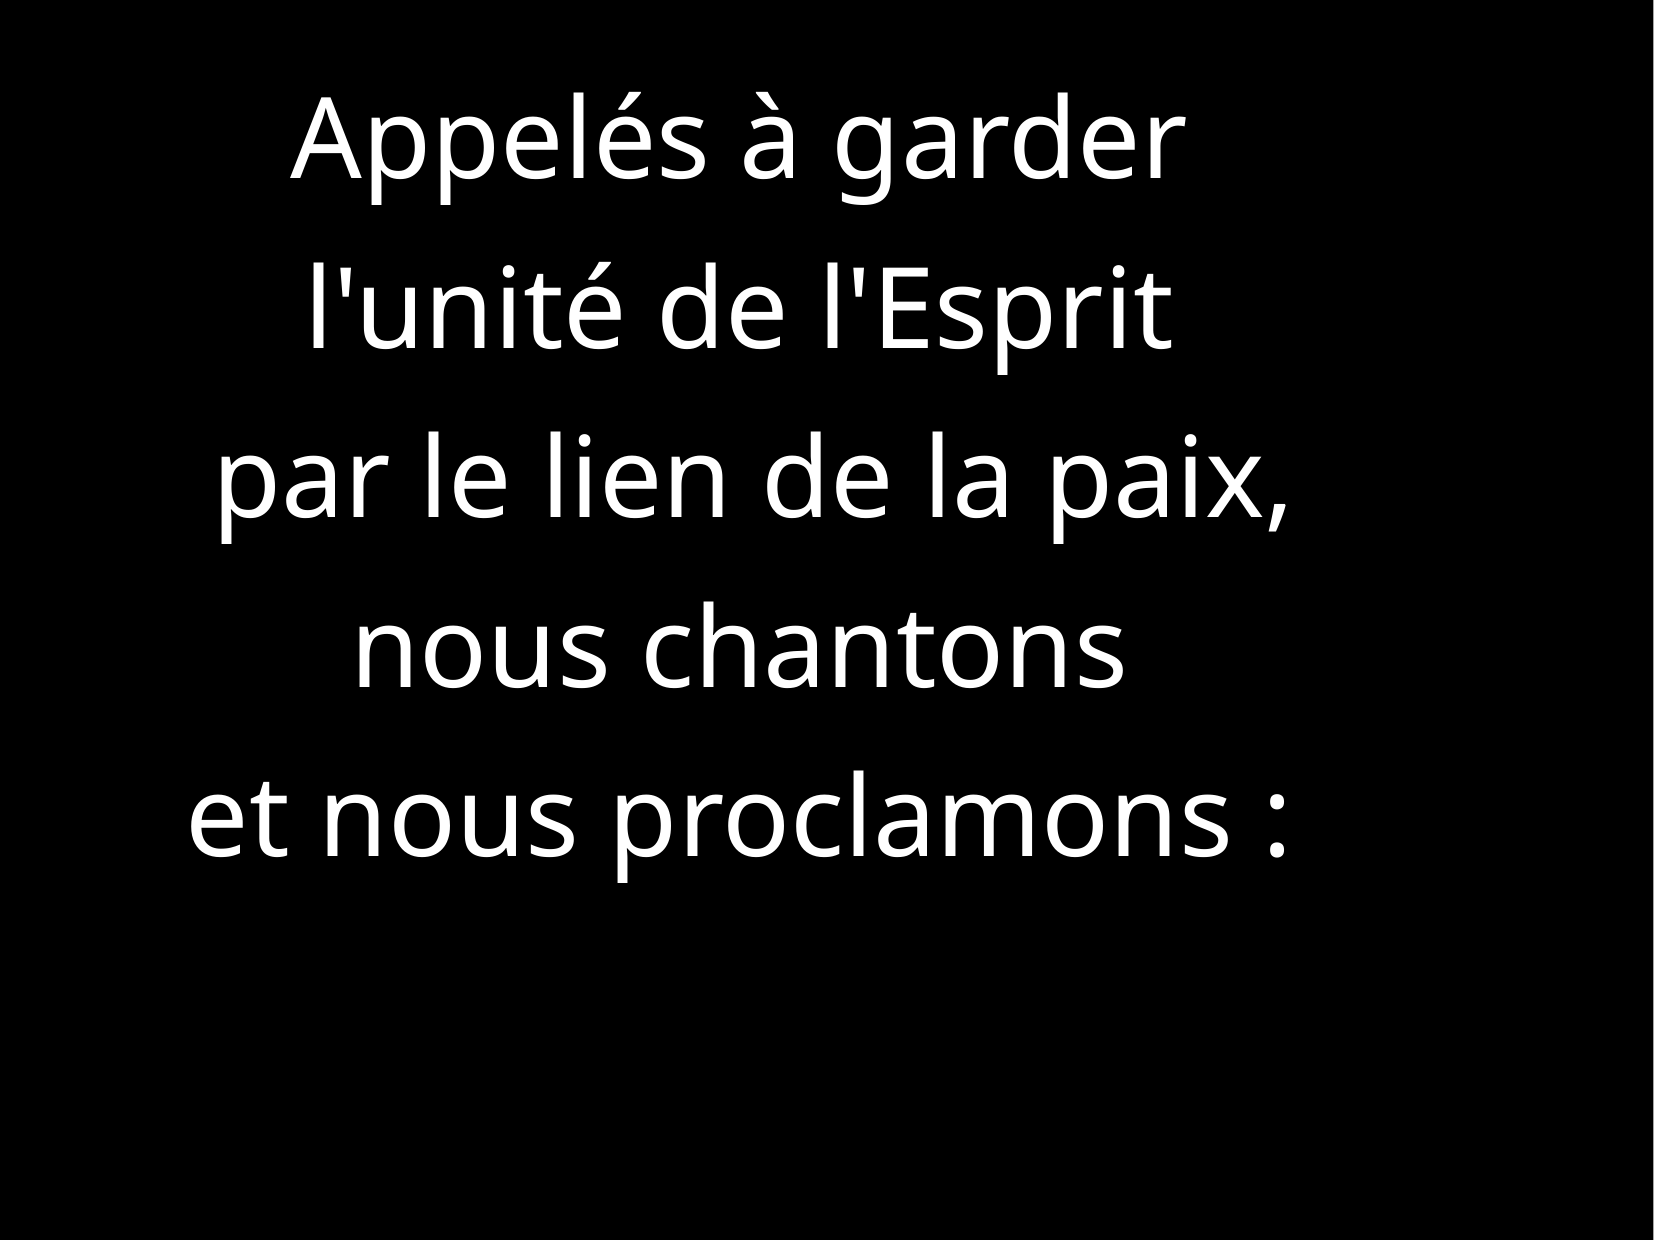

Appelés à garder
l'unité de l'Esprit
par le lien de la paix,
nous chantons
et nous proclamons :